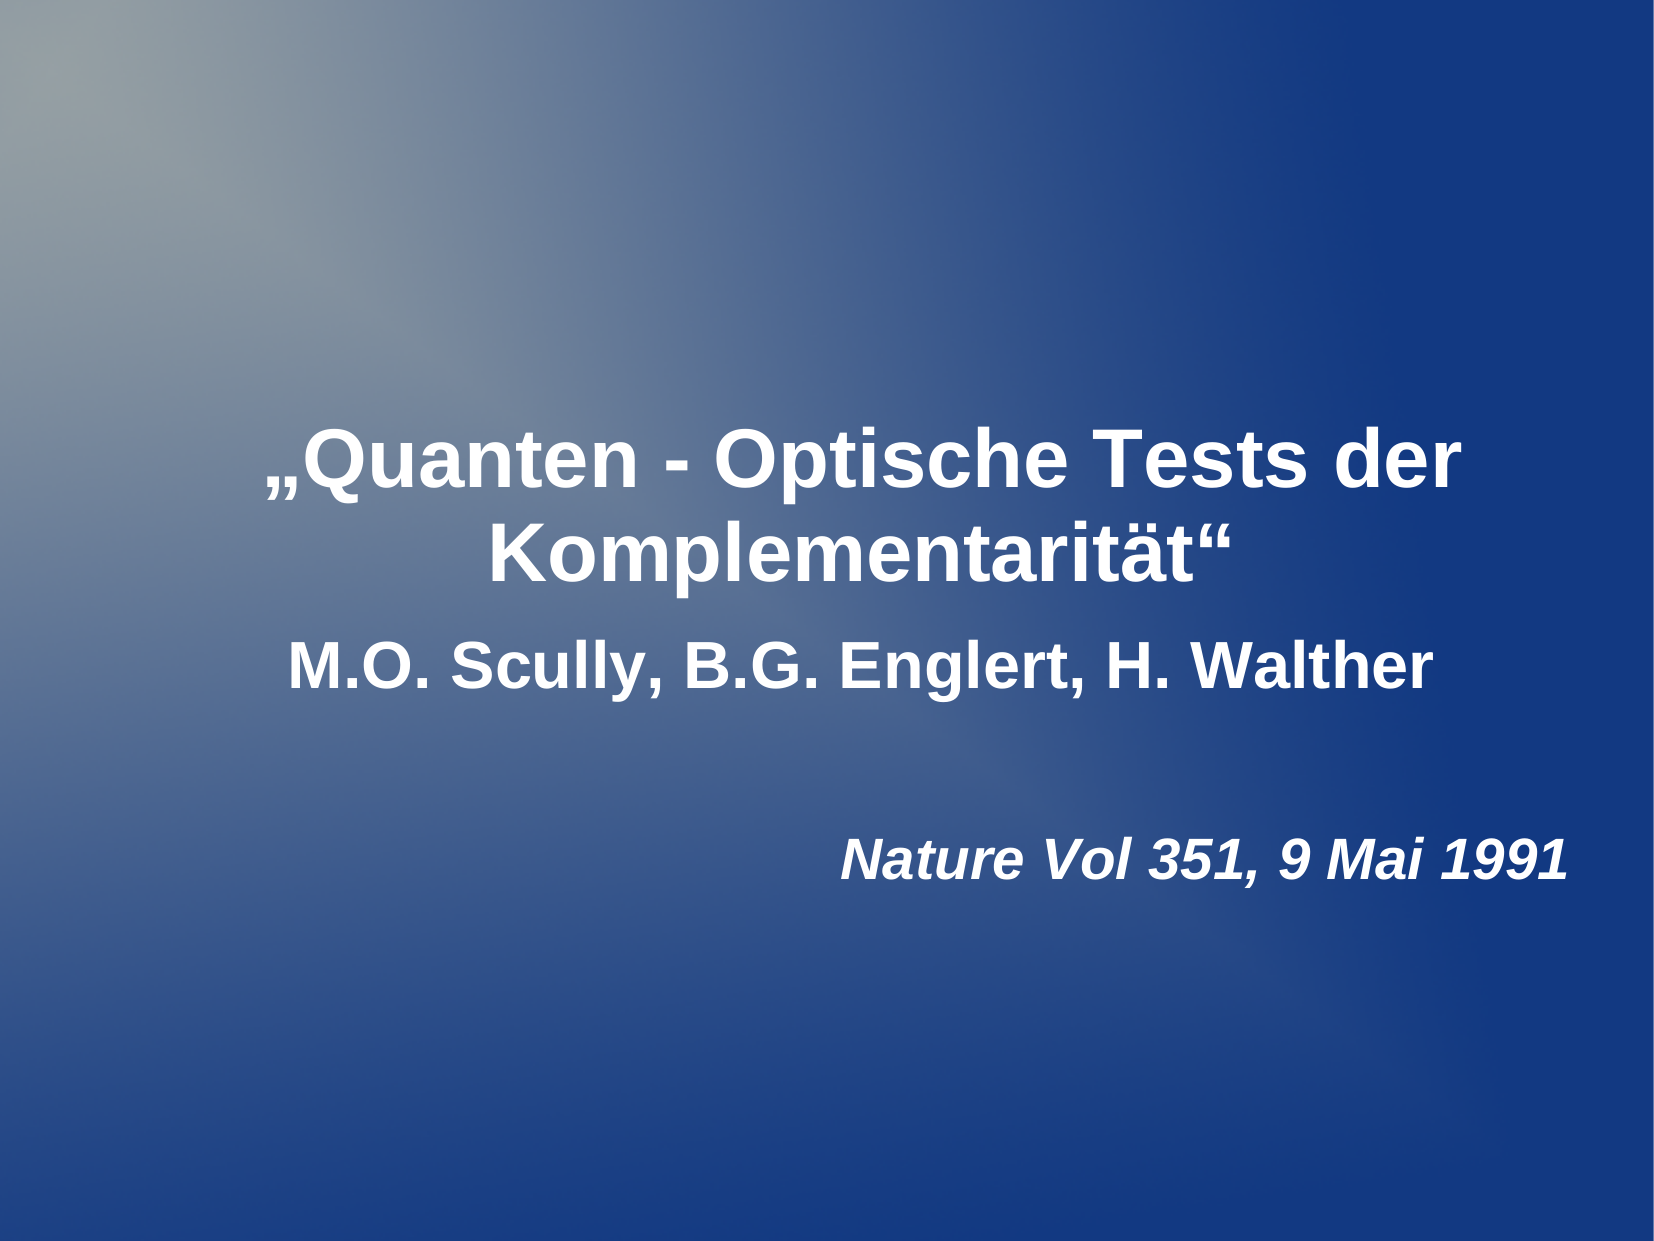

# „Quanten - Optische Tests der Komplementarität“
M.O. Scully, B.G. Englert, H. Walther
Nature Vol 351, 9 Mai 1991